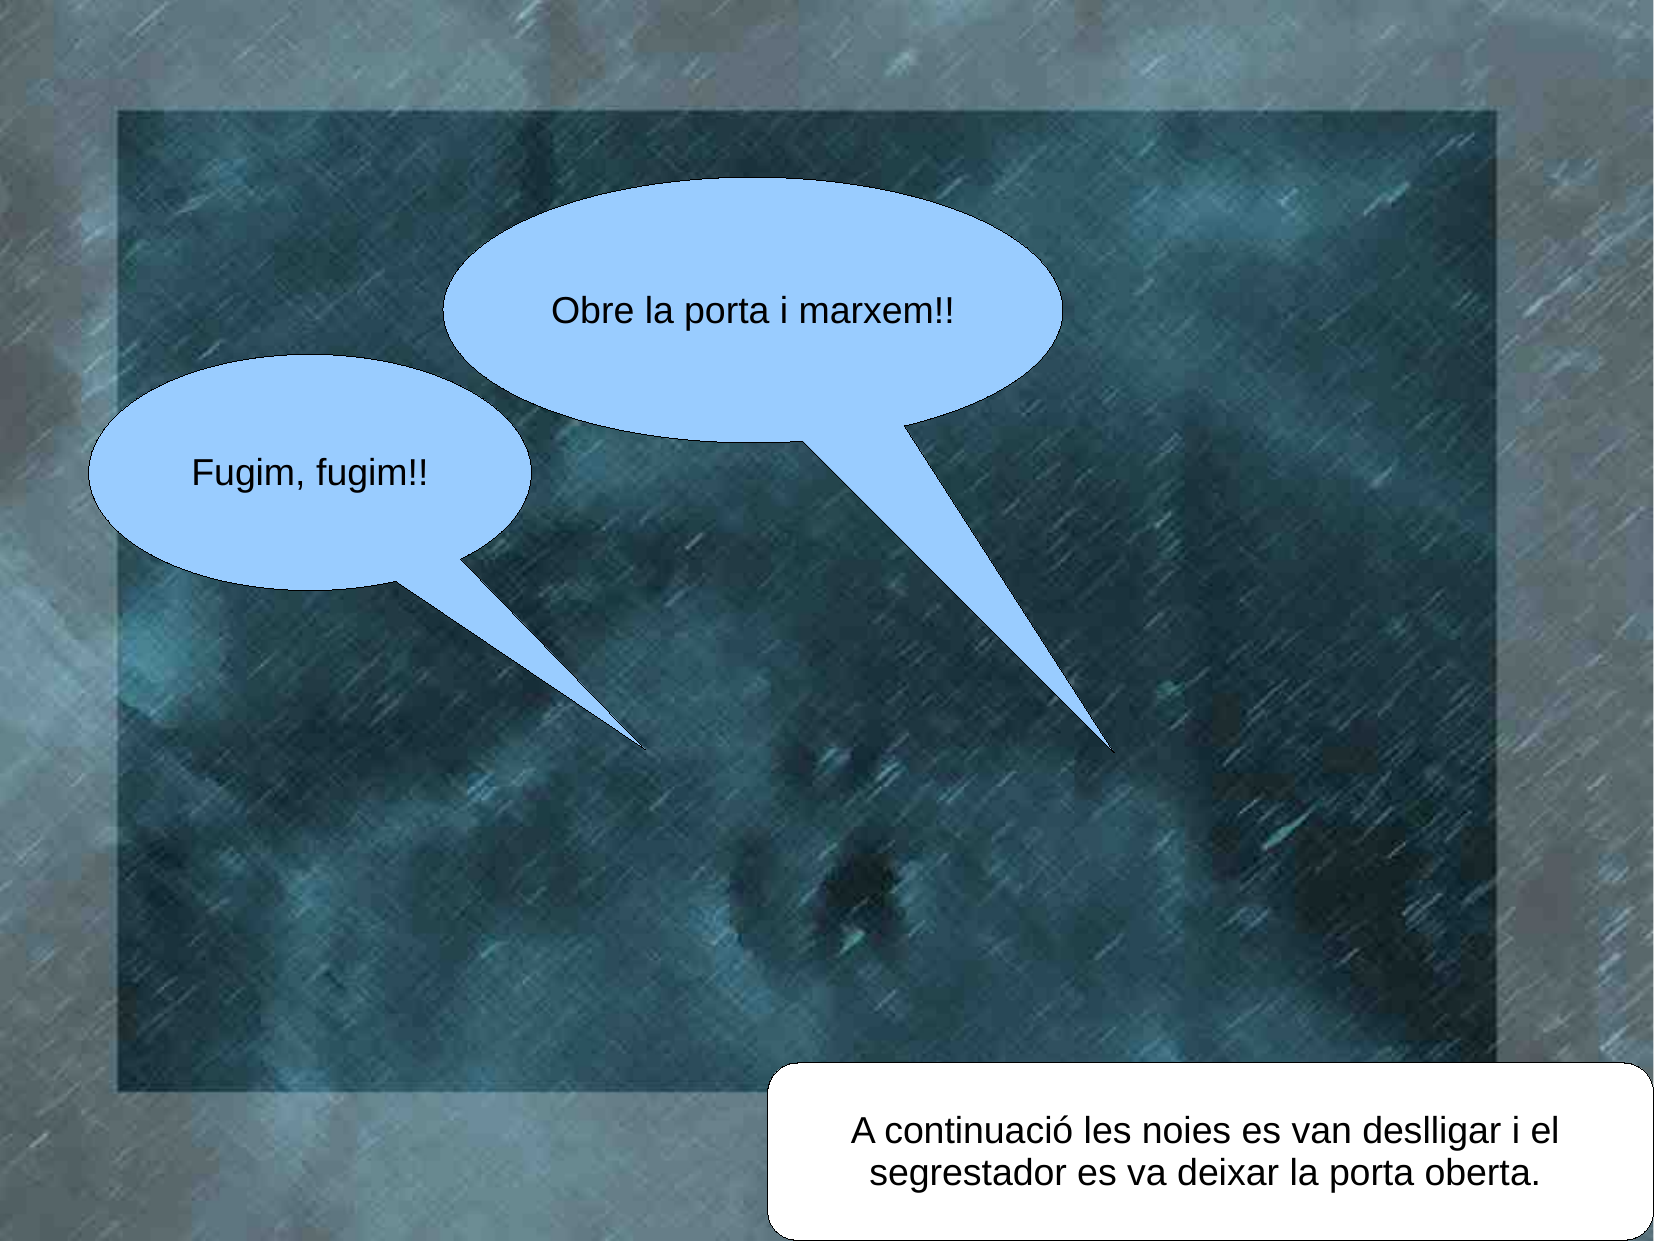

Obre la porta i marxem!!
Fugim, fugim!!
A continuació les noies es van deslligar i el
segrestador es va deixar la porta oberta.